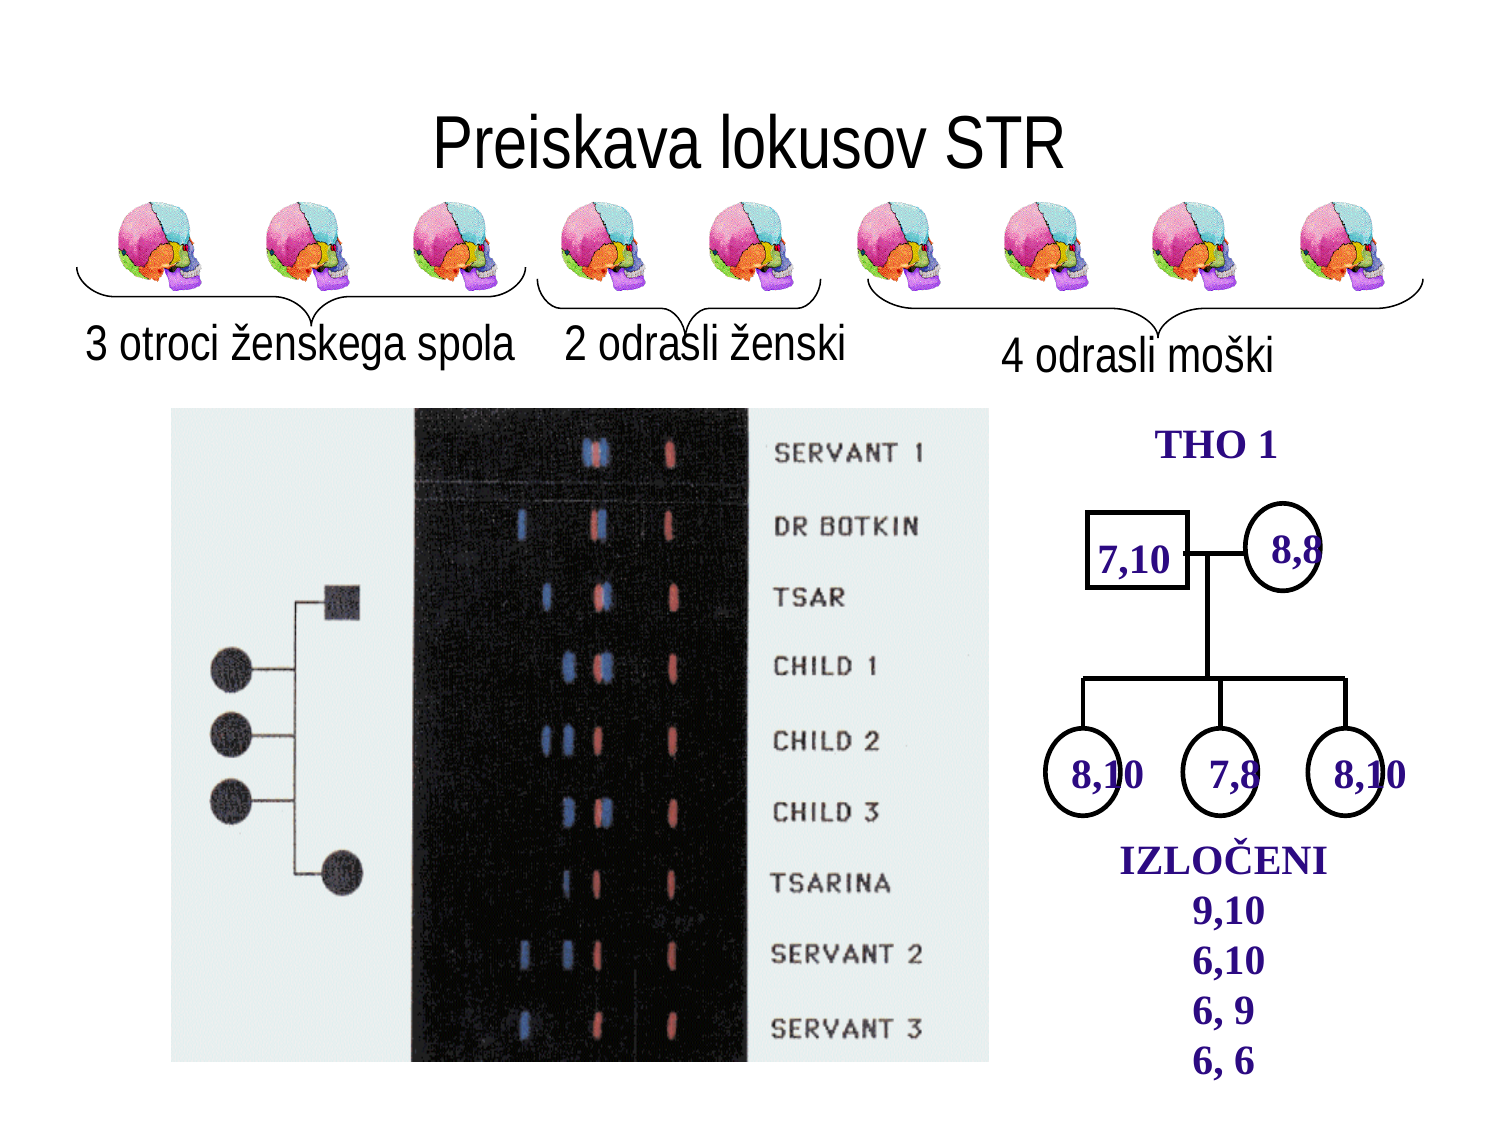

# Preiskava lokusov STR
3 otroci ženskega spola
2 odrasli ženski
4 odrasli moški
THO 1
8,8
7,10
8,10
7,8
8,10
IZLOČENI
 9,10
 6,10
6, 9
6, 6
FKKT 2011